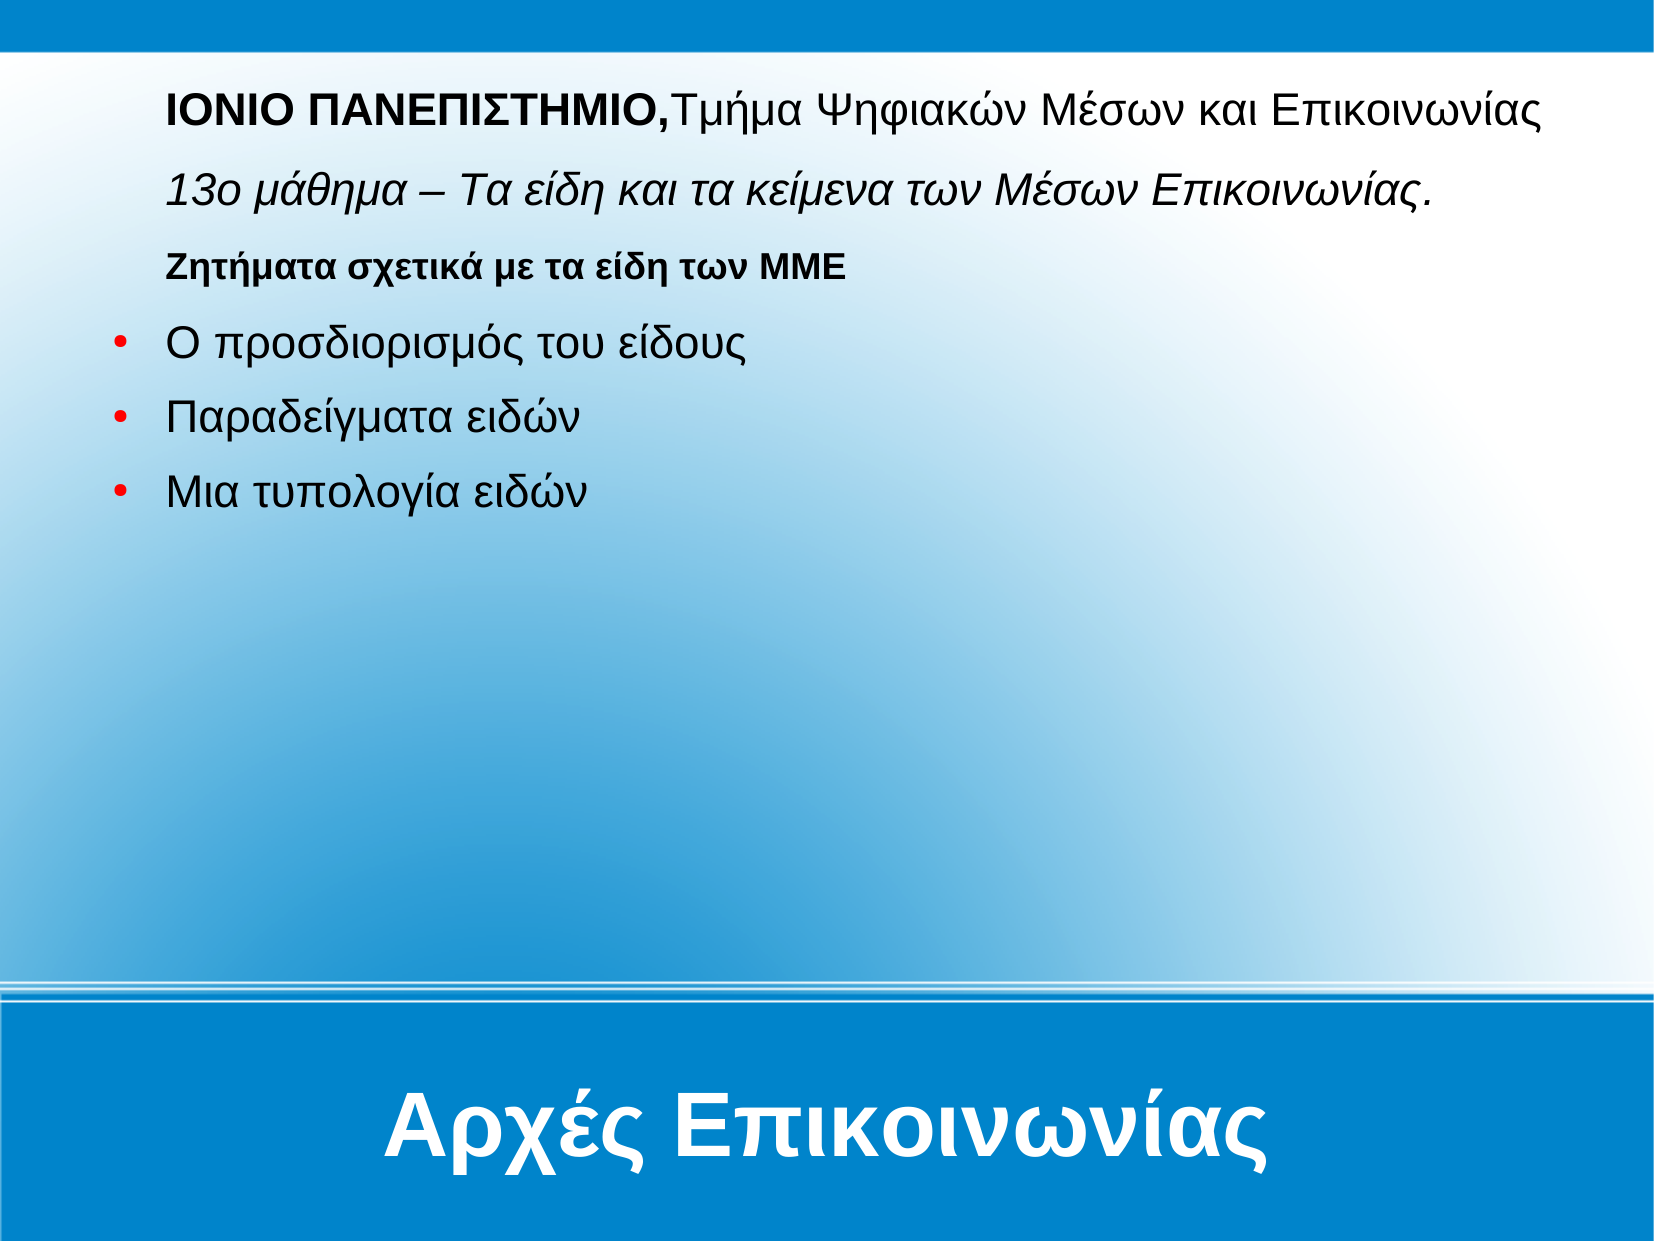

ΙΟΝΙΟ ΠΑΝΕΠΙΣΤΗΜΙΟ,Τμήμα Ψηφιακών Μέσων και Επικοινωνίας
13ο μάθημα – Τα είδη και τα κείμενα των Μέσων Επικοινωνίας.
Ζητήματα σχετικά με τα είδη των ΜΜΕ
Ο προσδιορισμός του είδους
Παραδείγματα ειδών
Μια τυπολογία ειδών
# Αρχές Επικοινωνίας